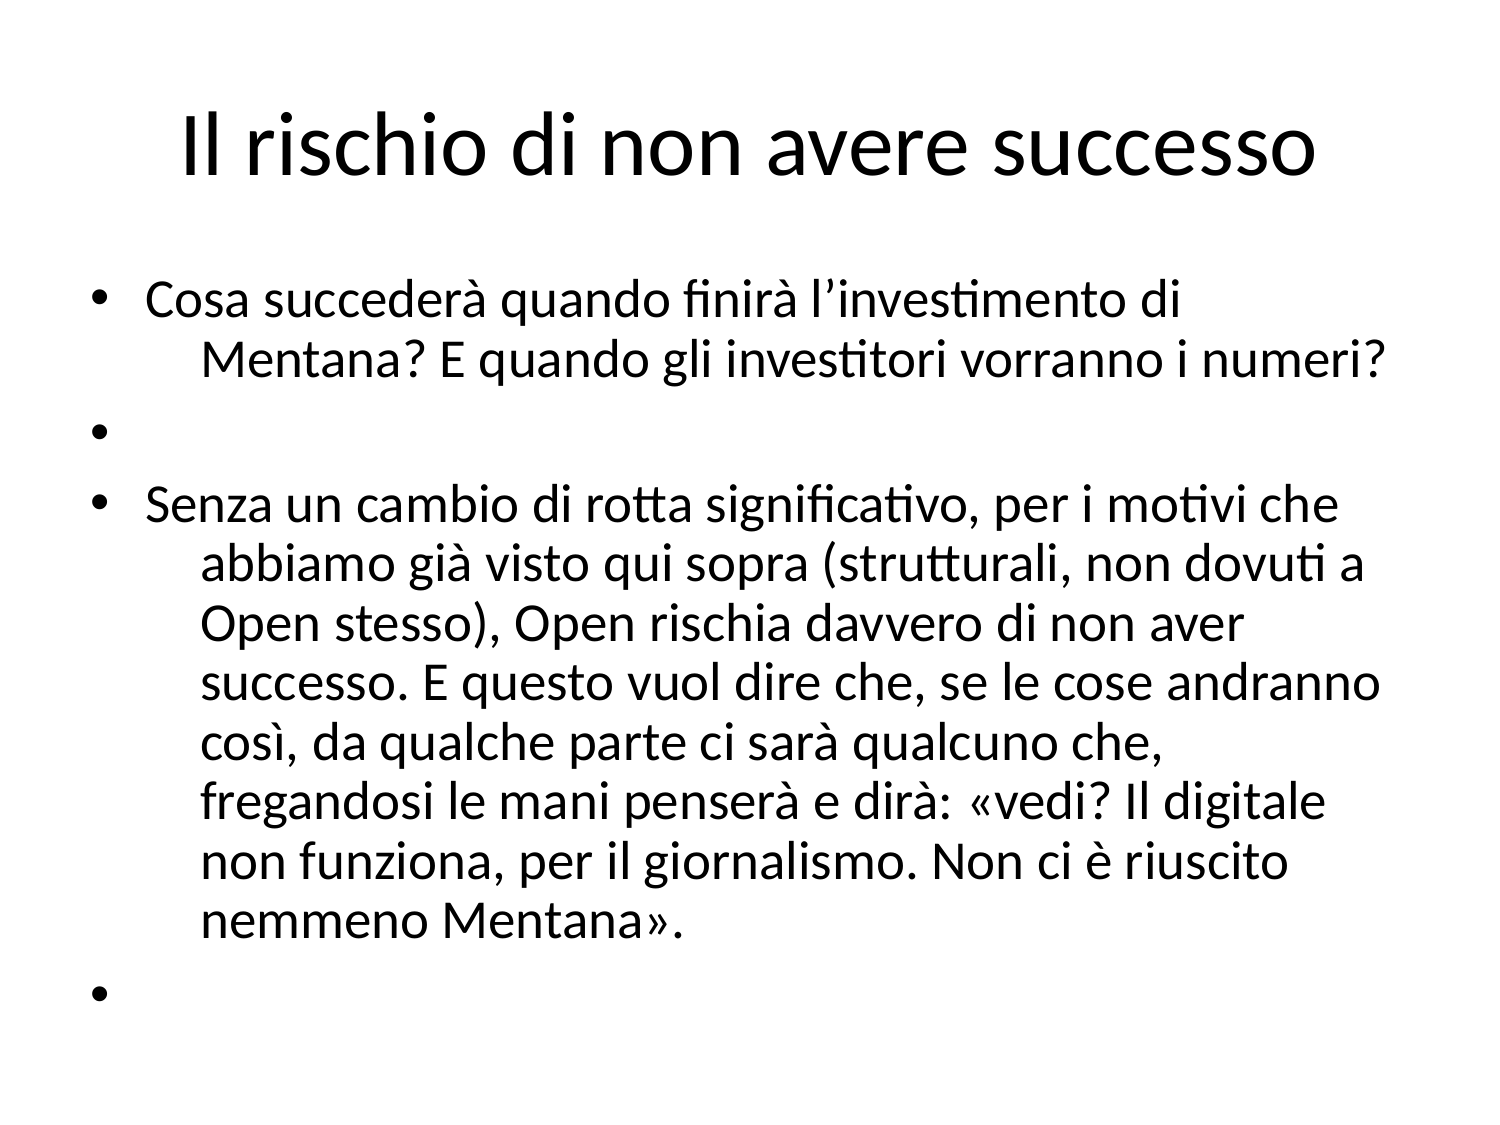

# Il rischio di non avere successo
Cosa succederà quando finirà l’investimento di Mentana? E quando gli investitori vorranno i numeri?
Senza un cambio di rotta significativo, per i motivi che abbiamo già visto qui sopra (strutturali, non dovuti a Open stesso), Open rischia davvero di non aver successo. E questo vuol dire che, se le cose andranno così, da qualche parte ci sarà qualcuno che, fregandosi le mani penserà e dirà: «vedi? Il digitale non funziona, per il giornalismo. Non ci è riuscito nemmeno Mentana».